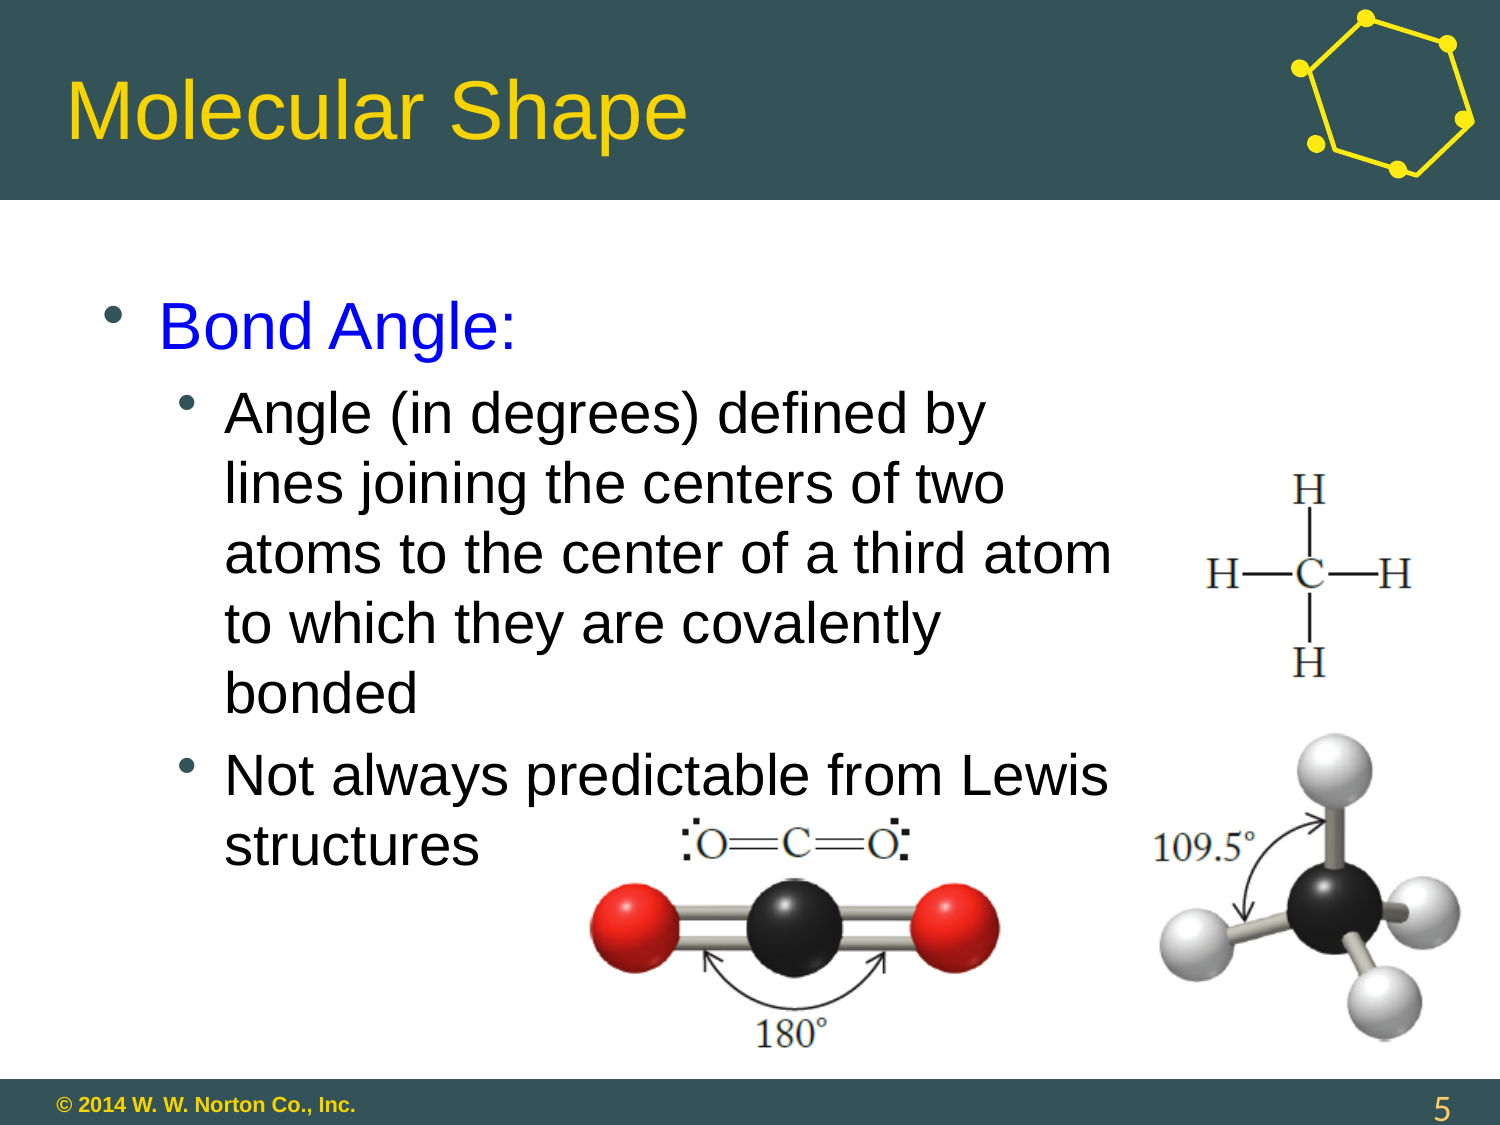

Molecular Shape
# Bond Angle:
Angle (in degrees) defined by lines joining the centers of two atoms to the center of a third atom to which they are covalently bonded
Not always predictable from Lewis structures